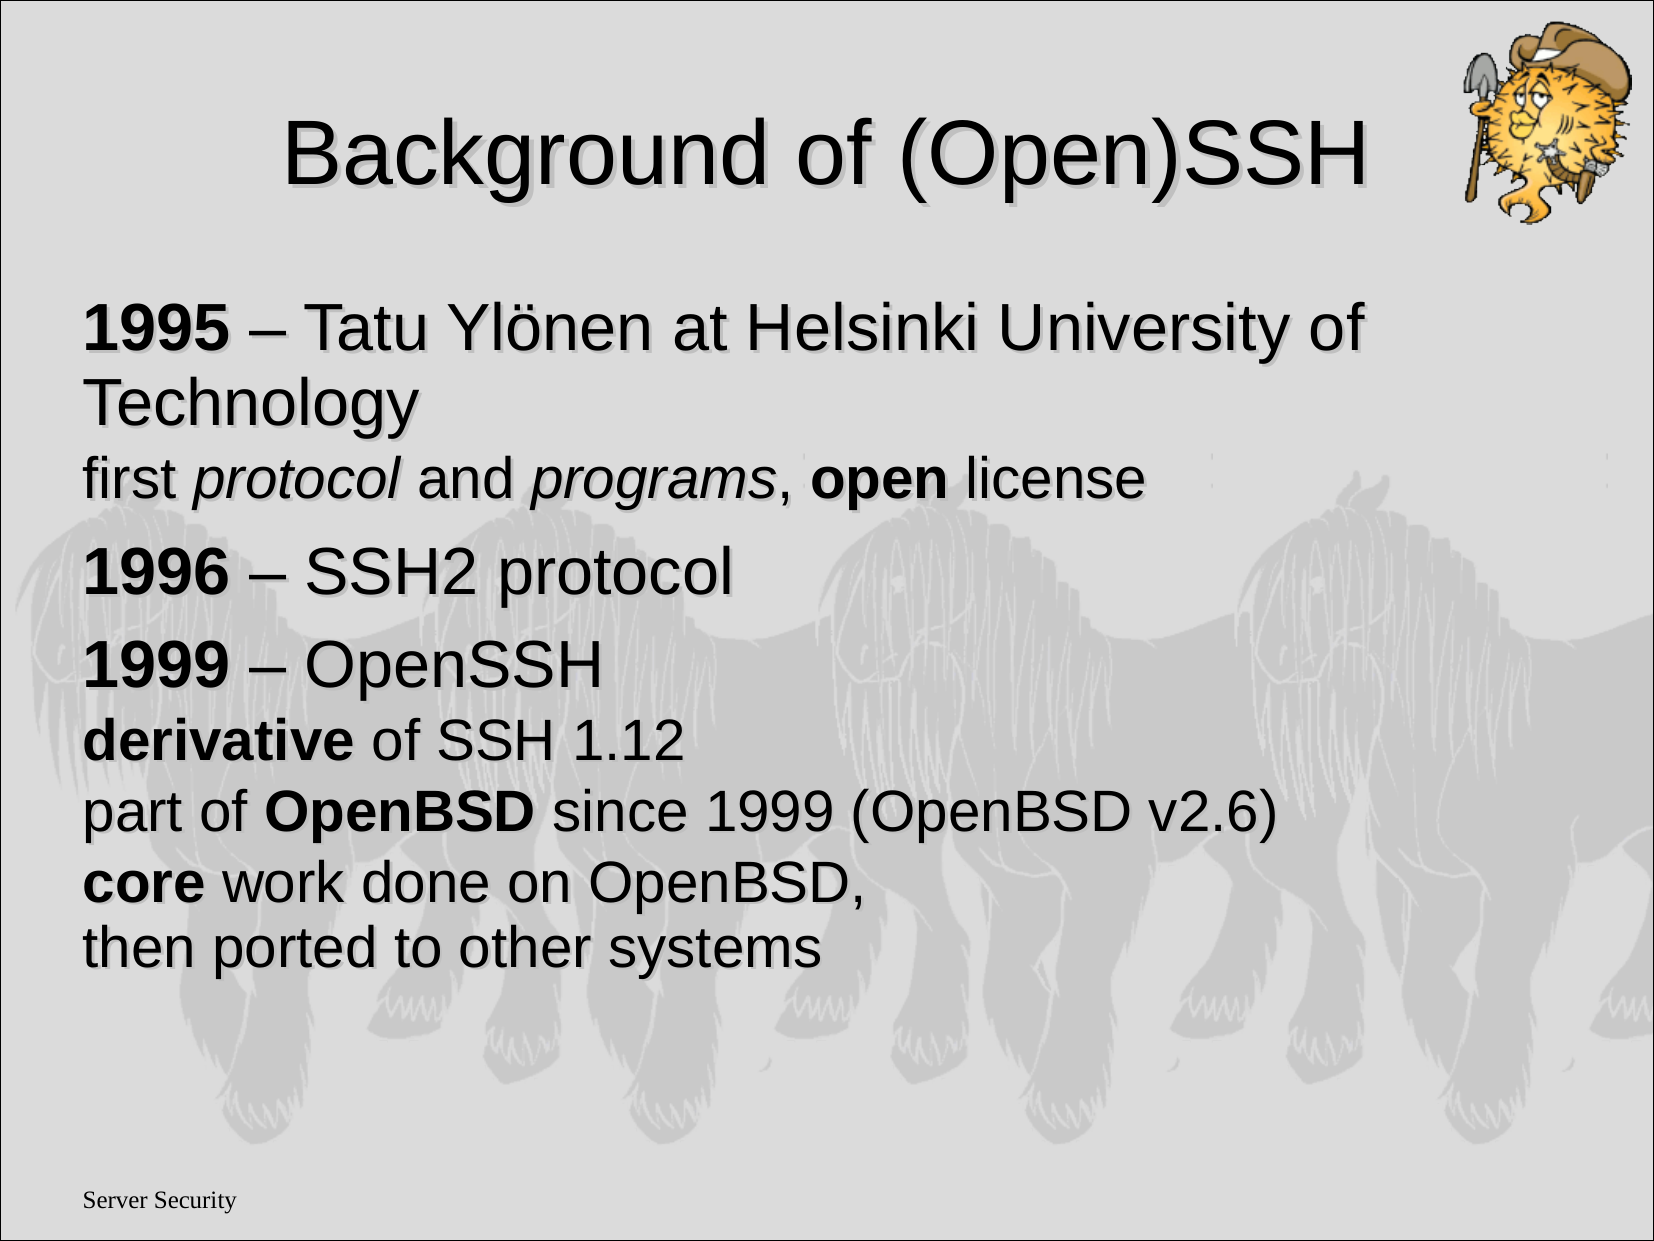

# Background of (Open)SSH
1995 – Tatu Ylönen at Helsinki University of Technology
first protocol and programs, open license
1996 – SSH2 protocol
1999 – OpenSSH
derivative of SSH 1.12
part of OpenBSD since 1999 (OpenBSD v2.6)
core work done on OpenBSD,
then ported to other systems